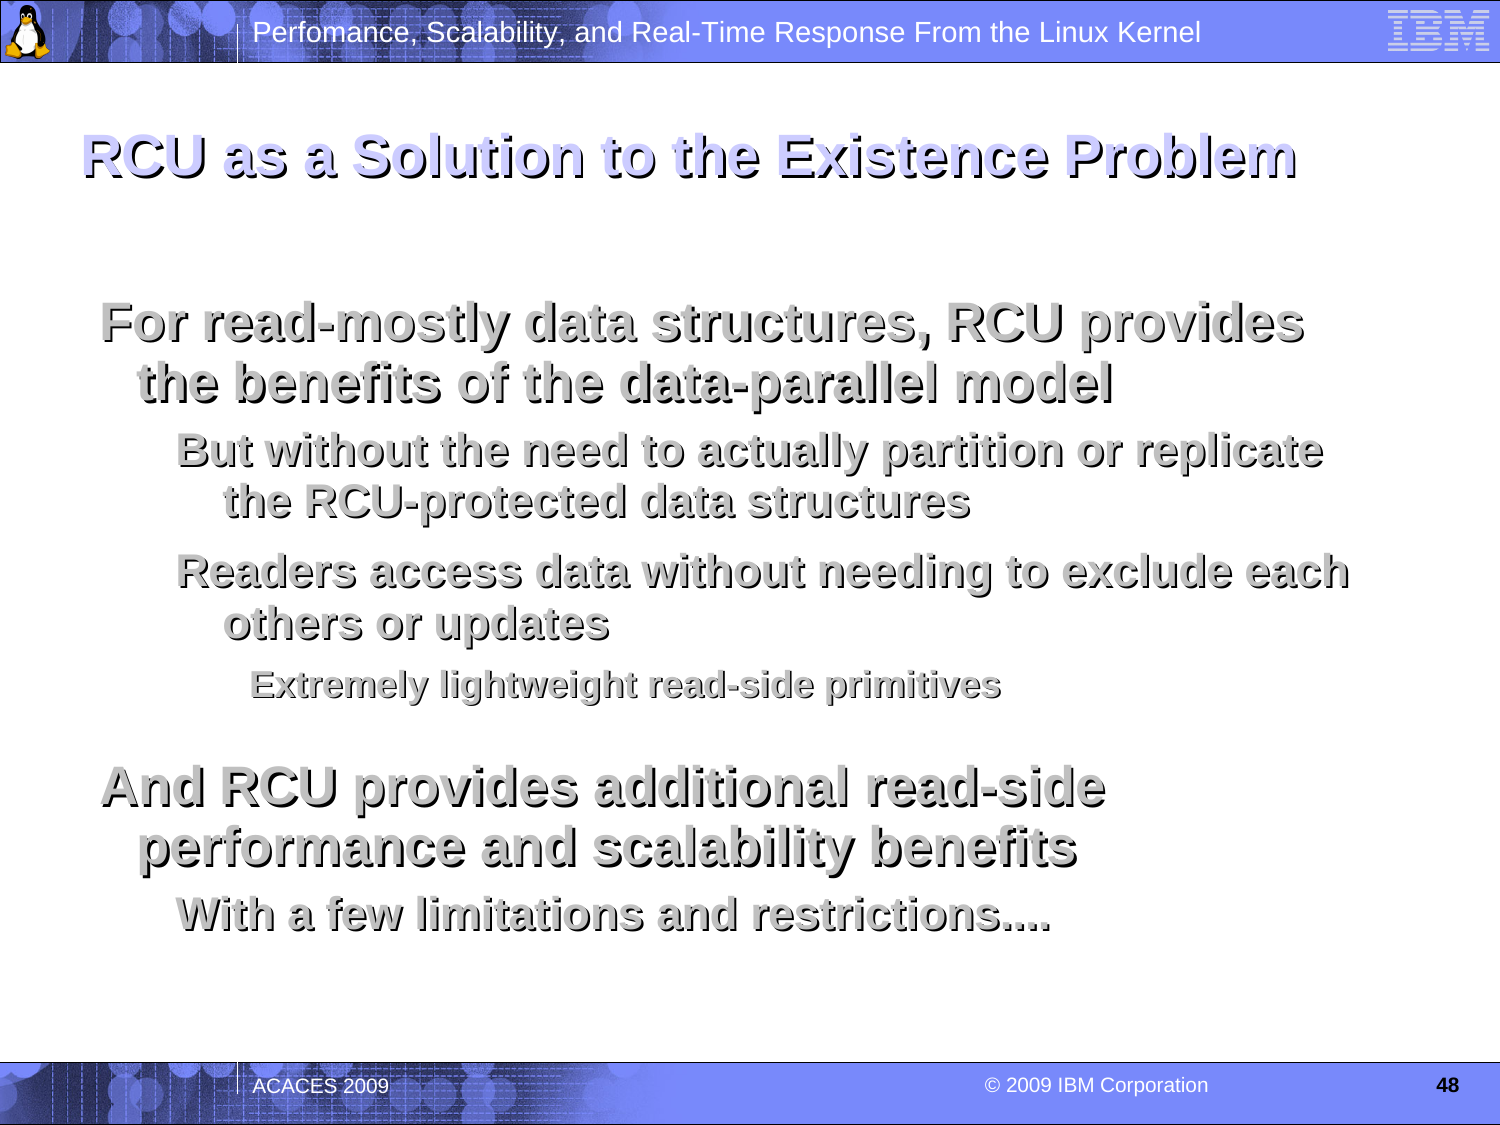

# RCU as a Solution to the Existence Problem
For read-mostly data structures, RCU provides the benefits of the data-parallel model
But without the need to actually partition or replicate the RCU-protected data structures
Readers access data without needing to exclude each others or updates
Extremely lightweight read-side primitives
And RCU provides additional read-side performance and scalability benefits
With a few limitations and restrictions....
48